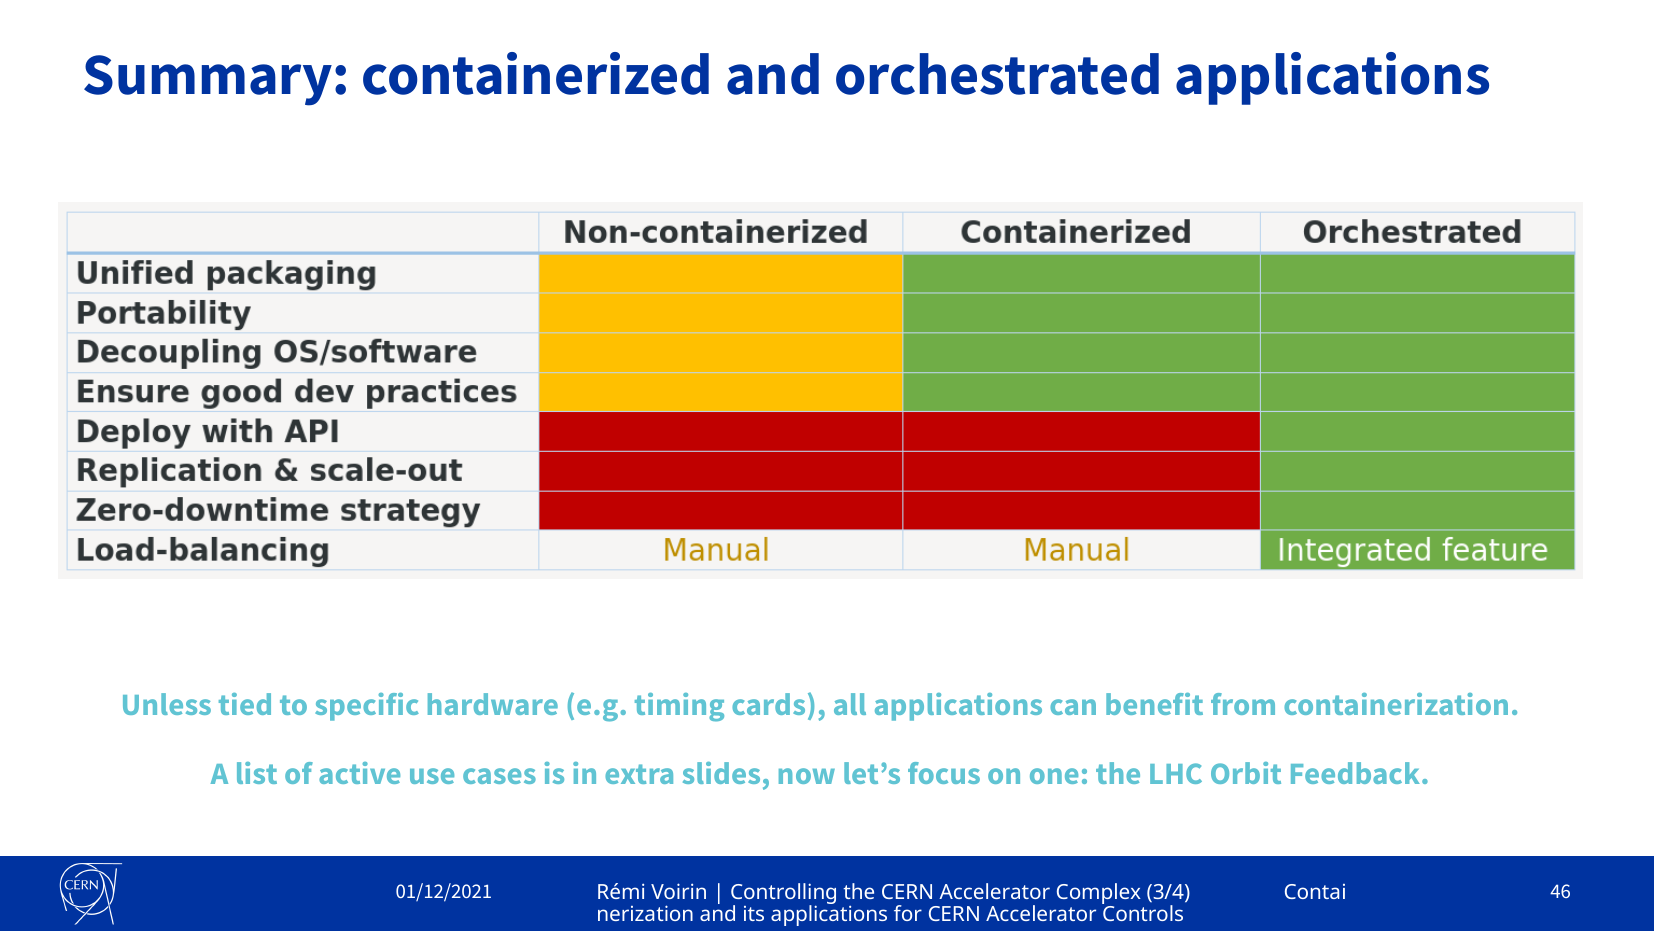

# Summary: containerized and orchestrated applications
Unless tied to specific hardware (e.g. timing cards), all applications can benefit from containerization.
A list of active use cases is in extra slides, now let’s focus on one: the LHC Orbit Feedback.
01/12/2021
Rémi Voirin | Controlling the CERN Accelerator Complex (3/4) Containerization and its applications for CERN Accelerator Controls
46